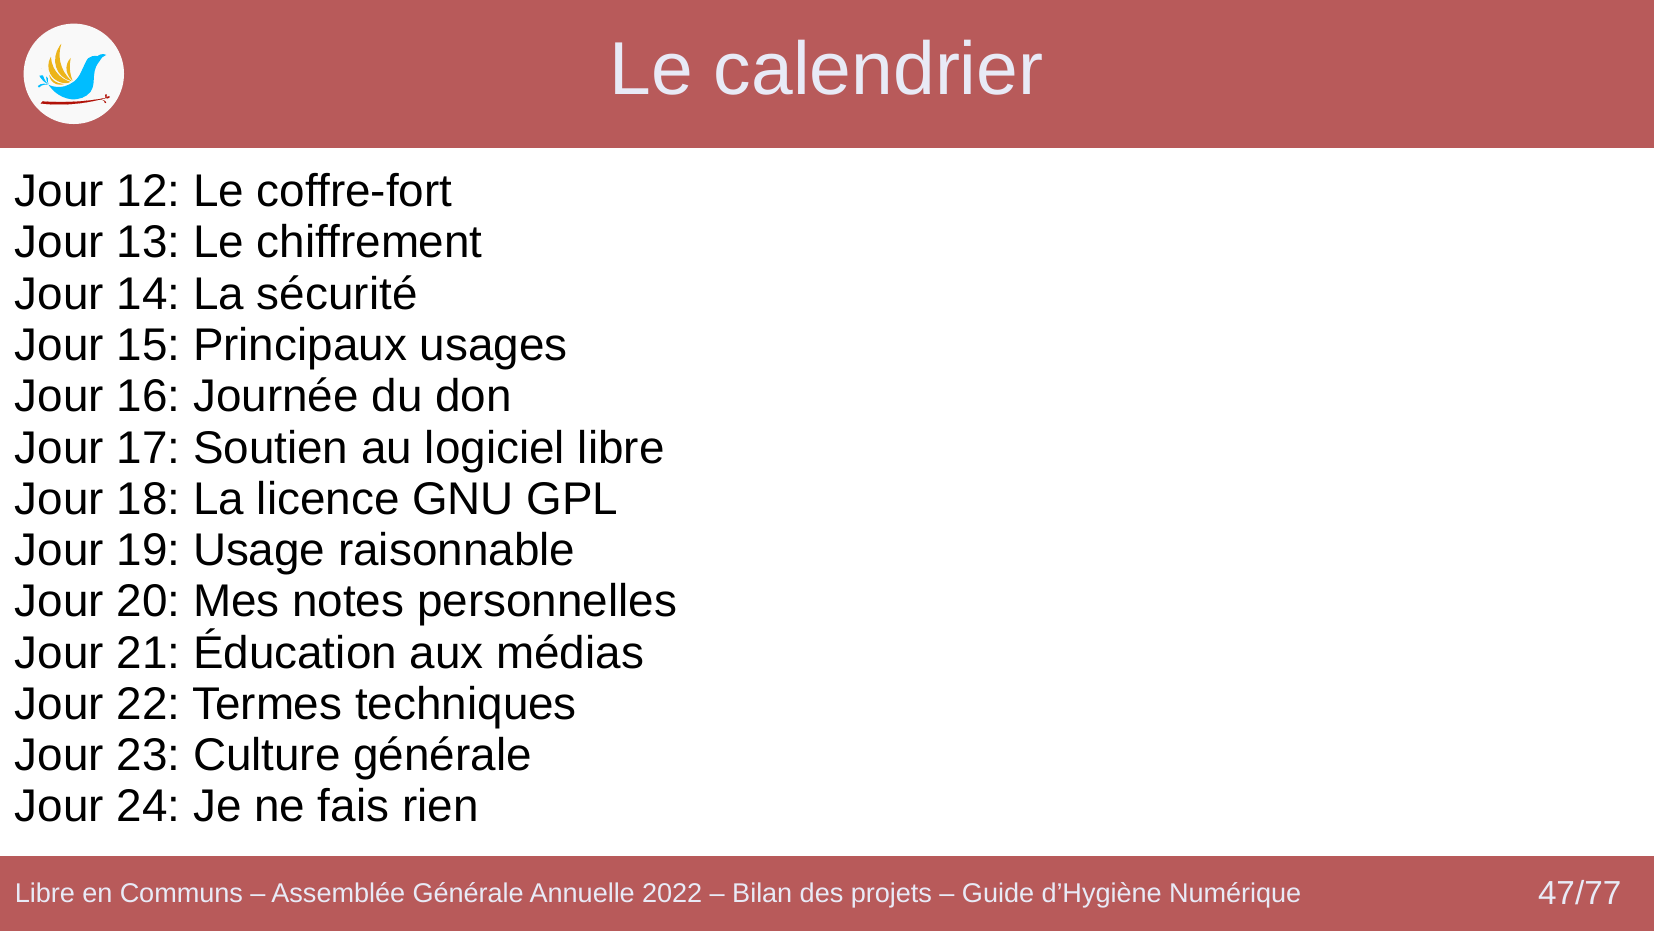

Le calendrier
Jour 12: Le coffre-fort
Jour 13: Le chiffrement
Jour 14: La sécurité
Jour 15: Principaux usages
Jour 16: Journée du don
Jour 17: Soutien au logiciel libre
Jour 18: La licence GNU GPL
Jour 19: Usage raisonnable
Jour 20: Mes notes personnelles
Jour 21: Éducation aux médias
Jour 22: Termes techniques
Jour 23: Culture générale
Jour 24: Je ne fais rien
Libre en Communs – Assemblée Générale Annuelle 2022 – Bilan des projets – Guide d’Hygiène Numérique